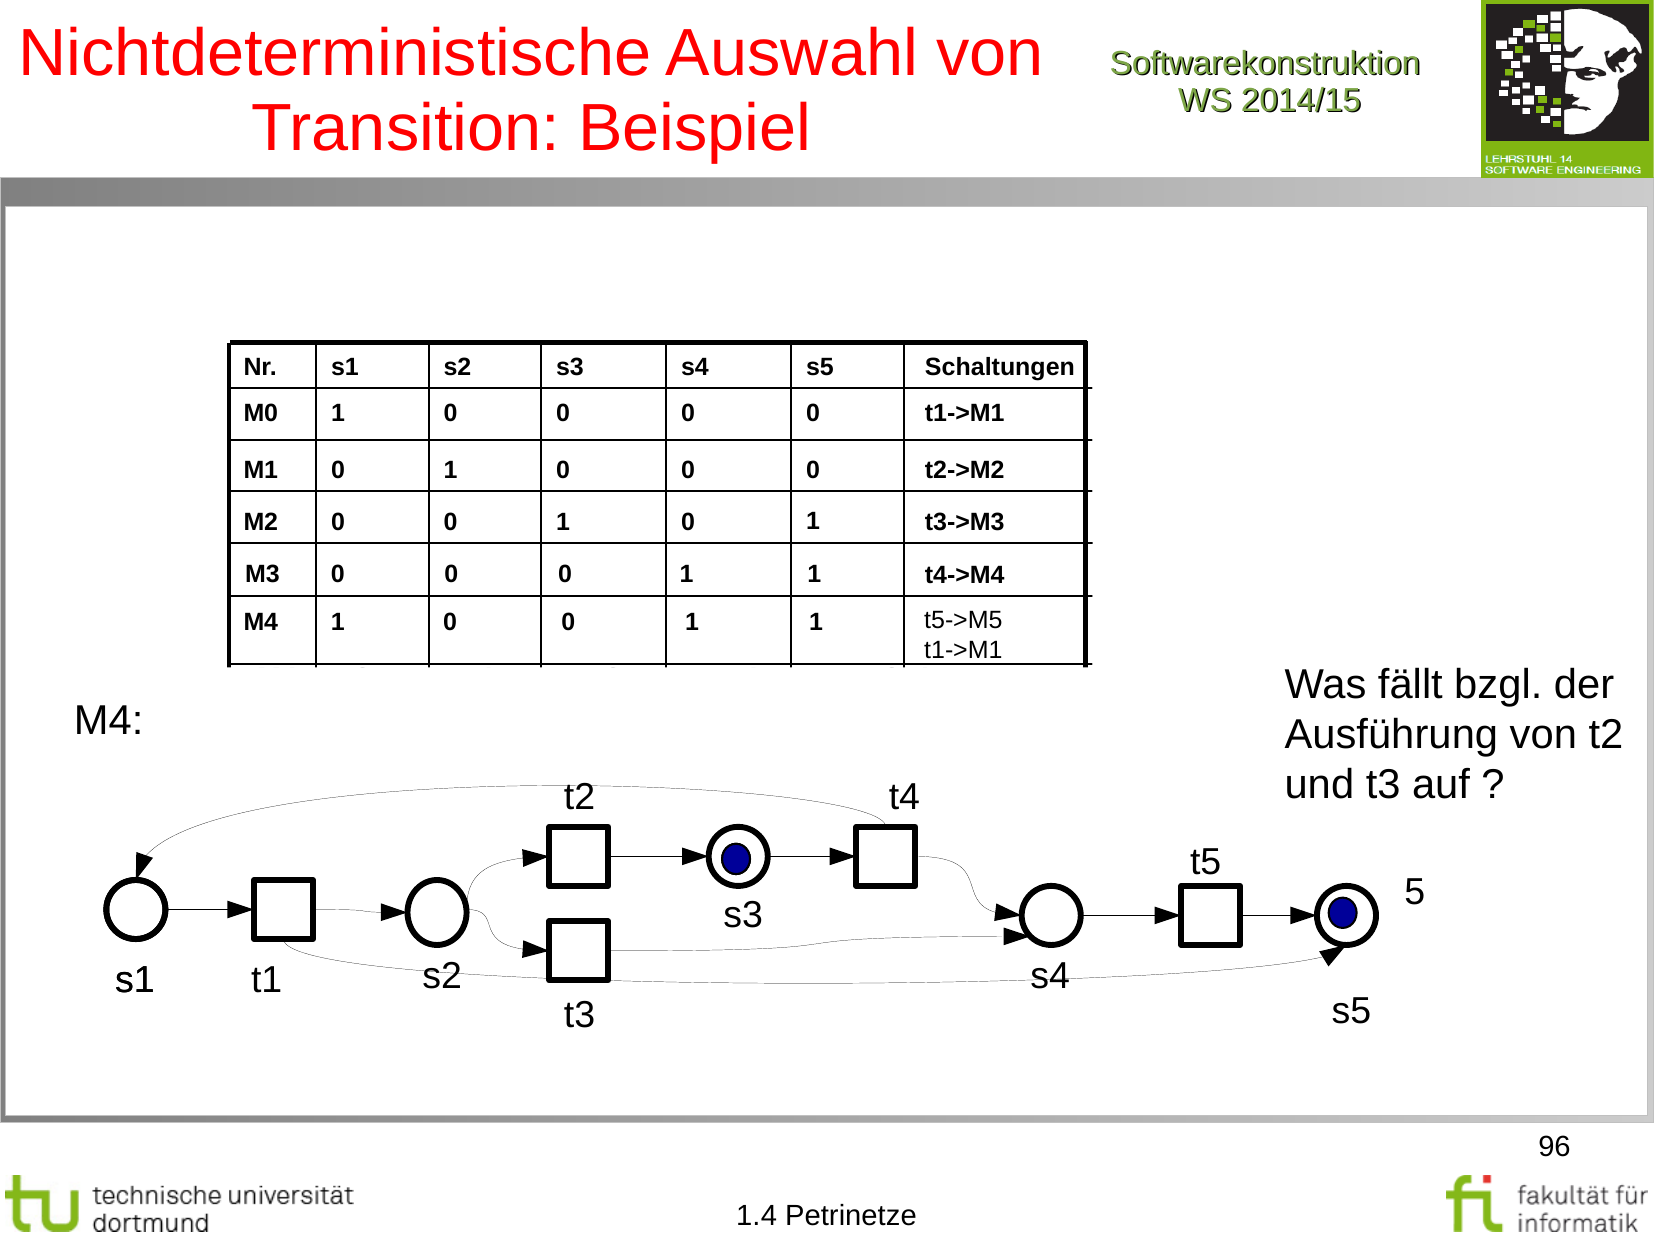

# Nichtdeterministische Auswahl von Transition: Beispiel
Nr.
s1
s2
s3
s4
s5
Schaltungen
M0
1
0
0
0
0
t1->M1
M1
0
1
0
0
0
t2->M2
M2
0
0
1
0
1
t3->M3
M3
0
0
0
1
1
t4->M4
t5->M5
t1->M1
M4
1
1
0
1
0
Was fällt bzgl. der Ausführung von t2 und t3 auf ?
M4
0
1
0
1
0
1
t3->M7
t5->M8
M4:
M5
1
0
0
0
1
2
1
t2->M9
t6->M10
t2
t2
t4
t4
t5
t5
M6
0
1
0
0
1
1
0
t6->M11
2
5
5
s3
s3
...
s2
s4
s2
s4
s1
s1
t1
t1
s5
s5
t3
t3
96
1.4 Petrinetze